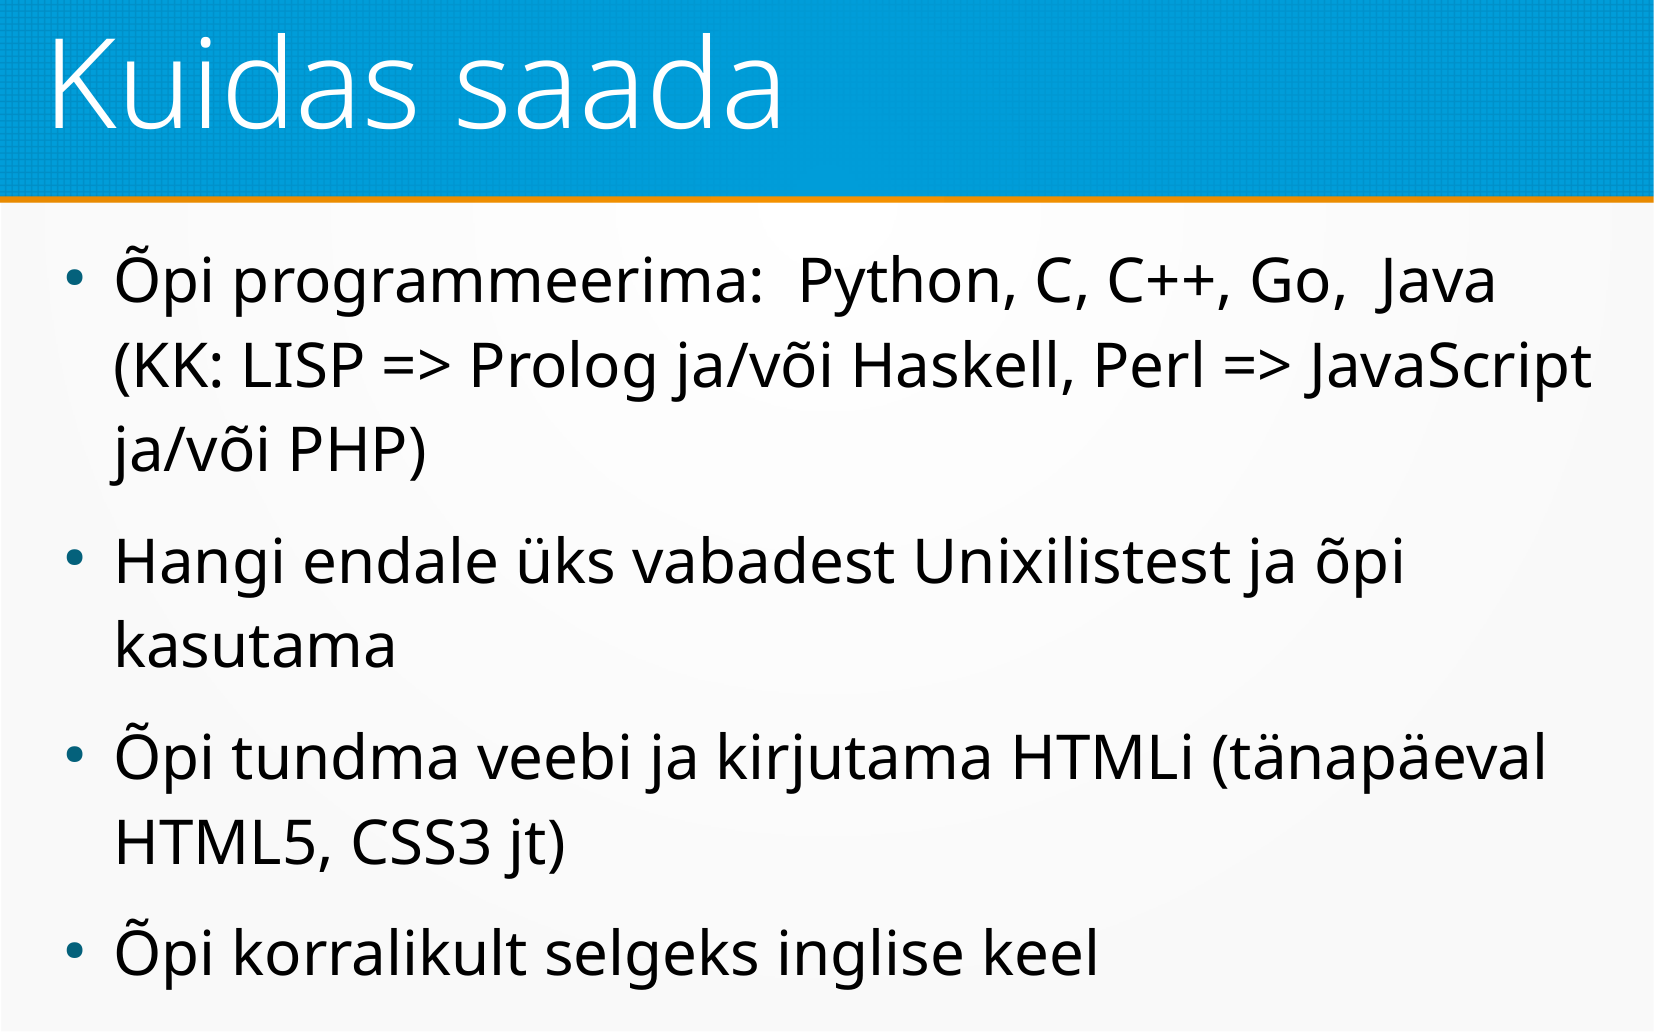

# Kuidas saada
Õpi programmeerima: Python, C, C++, Go, Java (KK: LISP => Prolog ja/või Haskell, Perl => JavaScript ja/või PHP)
Hangi endale üks vabadest Unixilistest ja õpi kasutama
Õpi tundma veebi ja kirjutama HTMLi (tänapäeval HTML5, CSS3 jt)
Õpi korralikult selgeks inglise keel